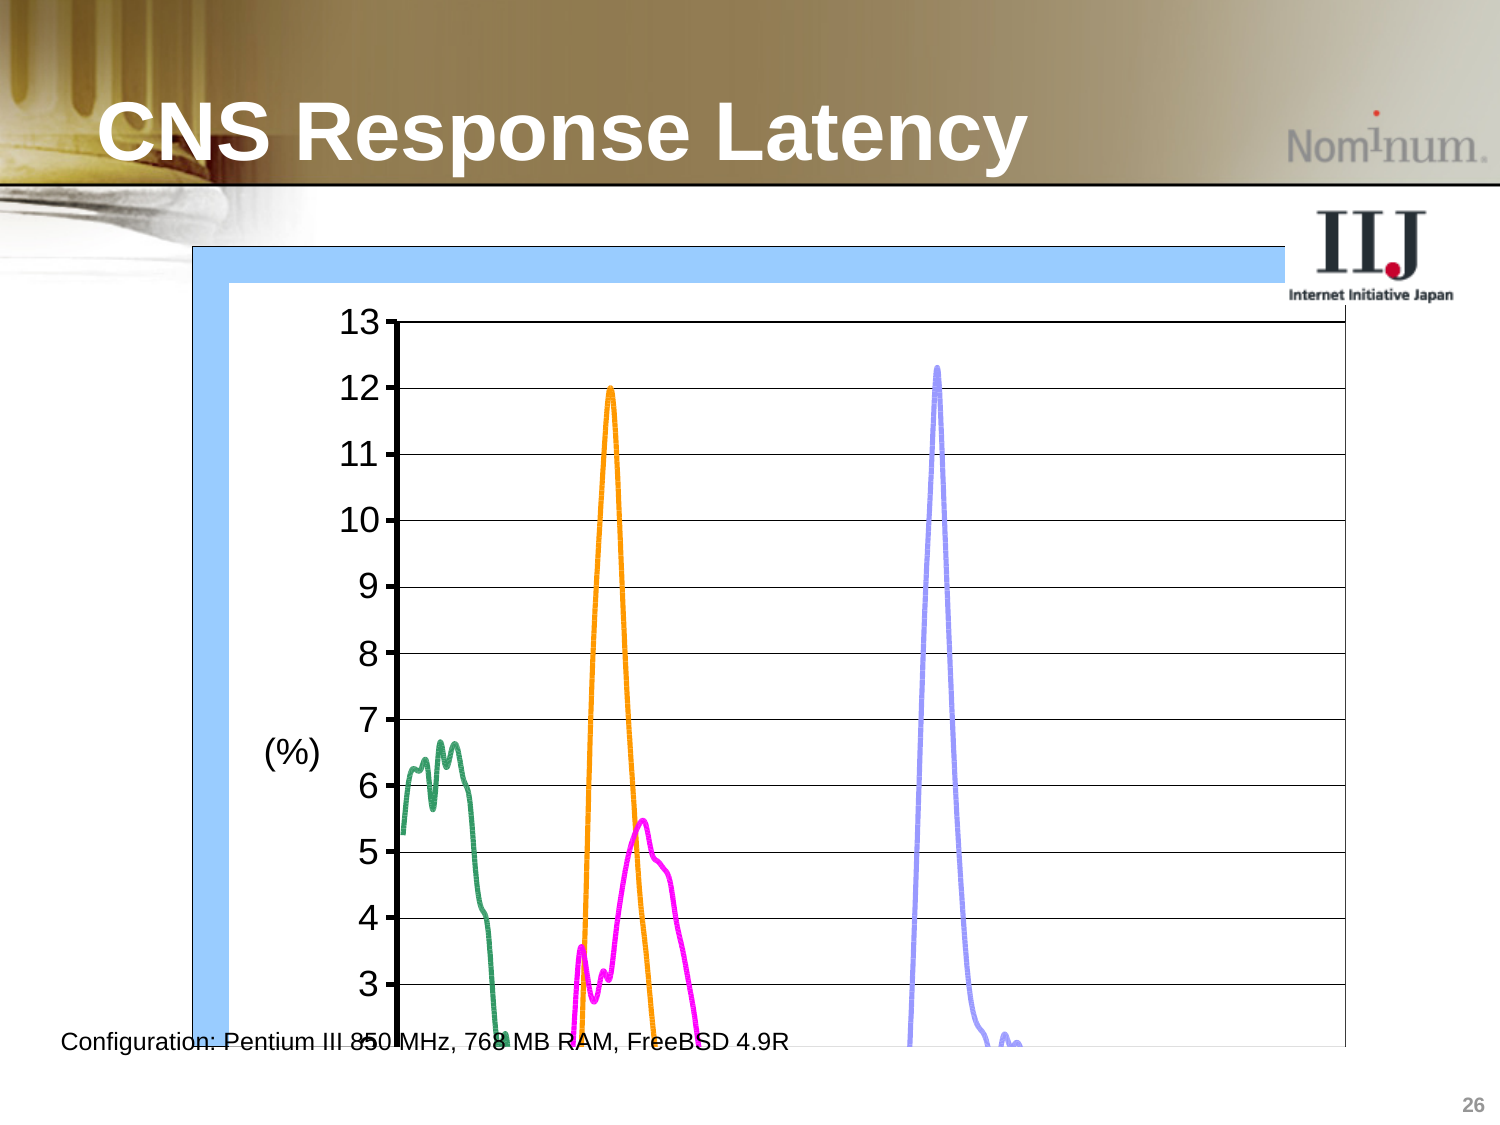

# CNS Response Latency
Configuration: Pentium III 850 MHz, 768 MB RAM, FreeBSD 4.9R